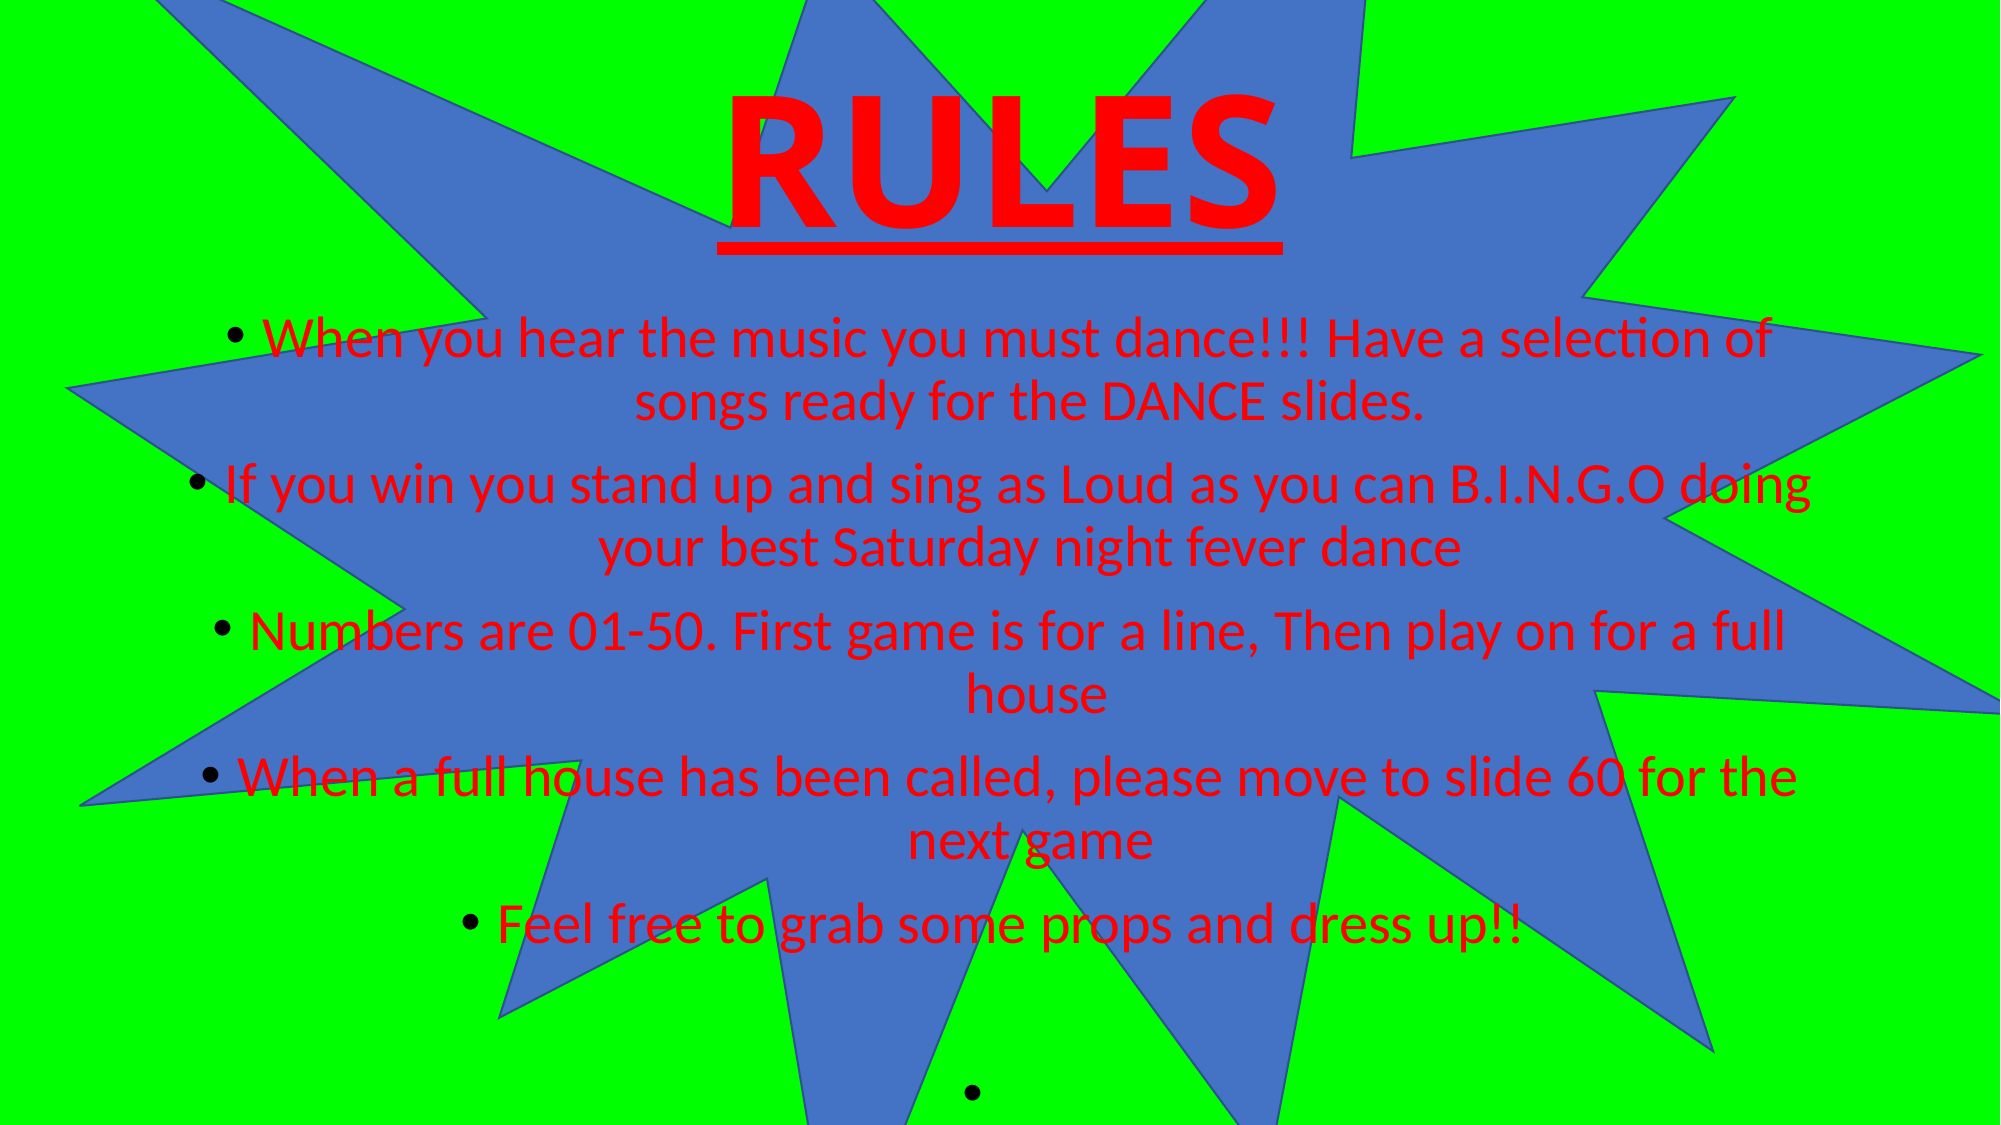

# RULES
When you hear the music you must dance!!! Have a selection of songs ready for the DANCE slides.
If you win you stand up and sing as Loud as you can B.I.N.G.O doing your best Saturday night fever dance
Numbers are 01-50. First game is for a line, Then play on for a full house
When a full house has been called, please move to slide 60 for the next game
Feel free to grab some props and dress up!!